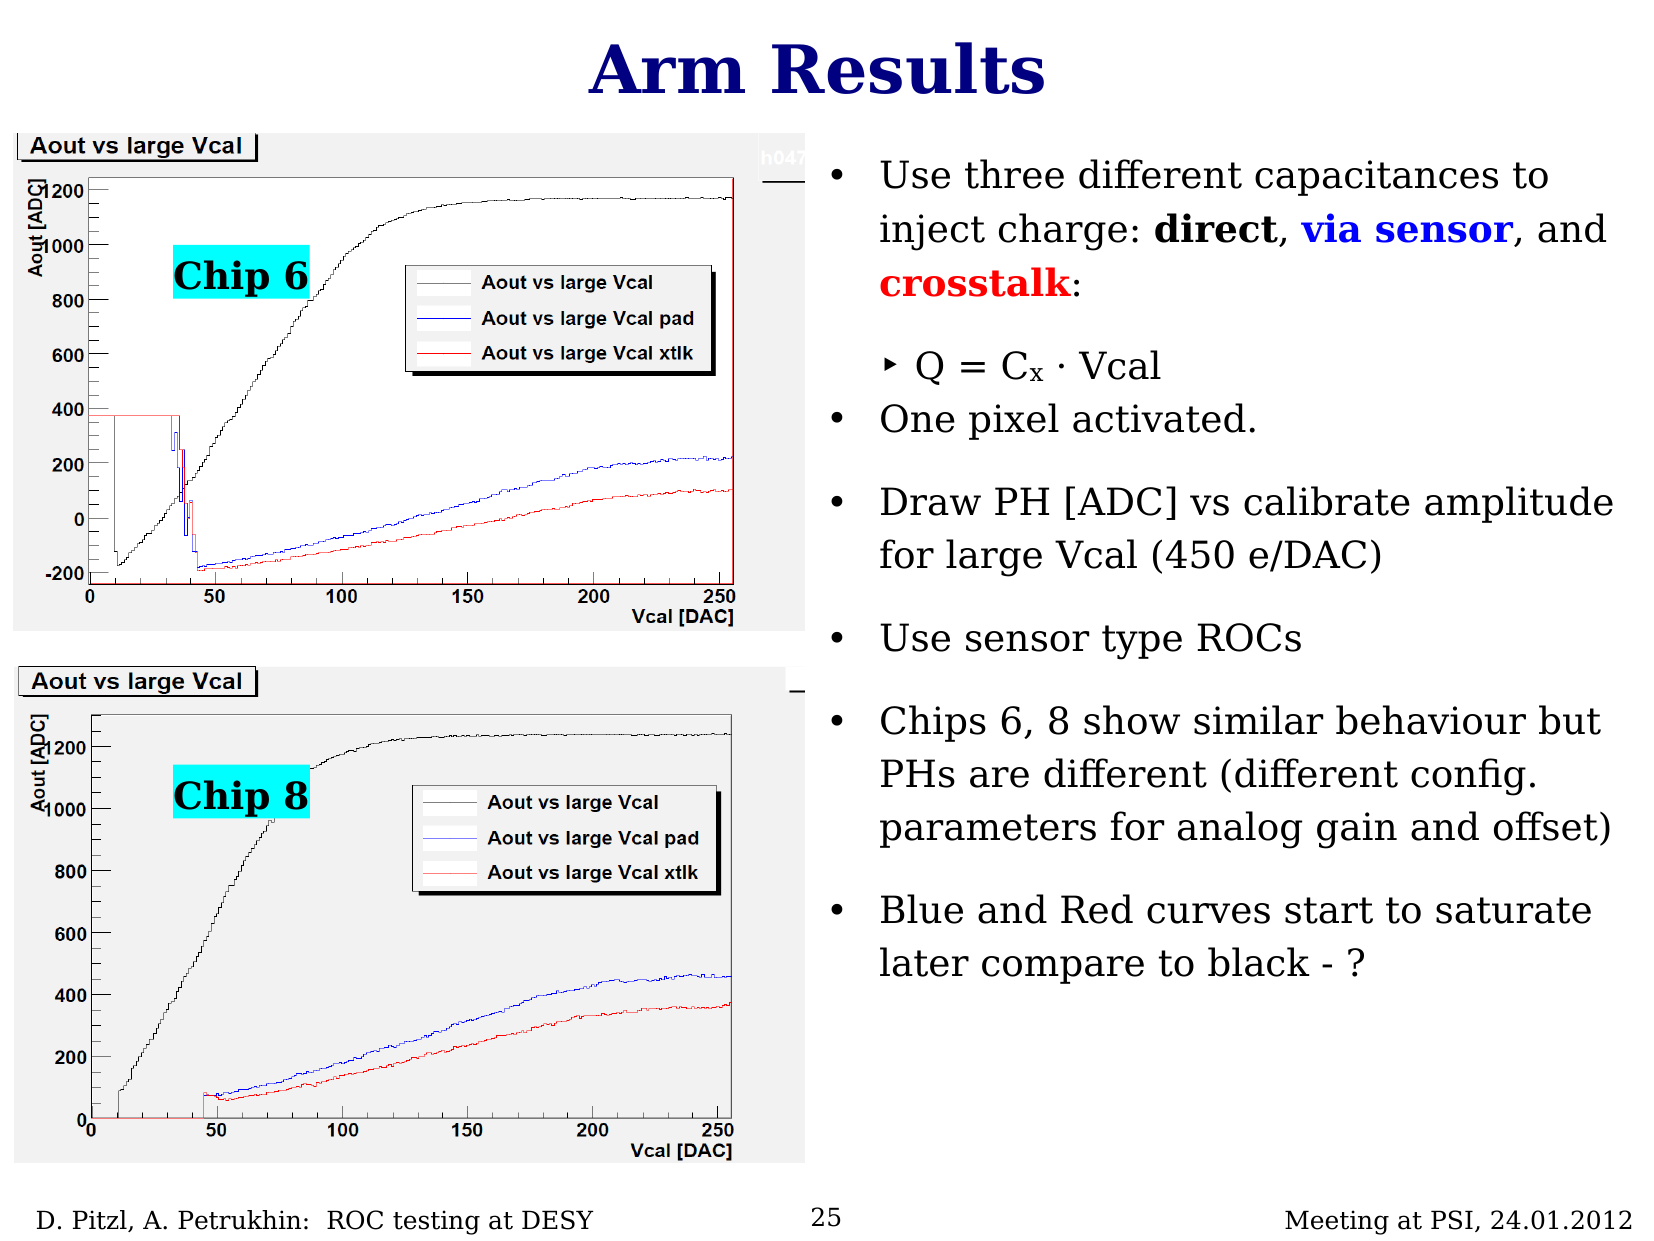

# Arm Results
Use three different capacitances to inject charge: direct, via sensor, and crosstalk:
Q = Cx · Vcal
One pixel activated.
Draw PH [ADC] vs calibrate amplitude for large Vcal (450 e/DAC)
Use sensor type ROCs
Chips 6, 8 show similar behaviour but PHs are different (different config. parameters for analog gain and offset)
Blue and Red curves start to saturate later compare to black - ?
Chip 6
Chip 8